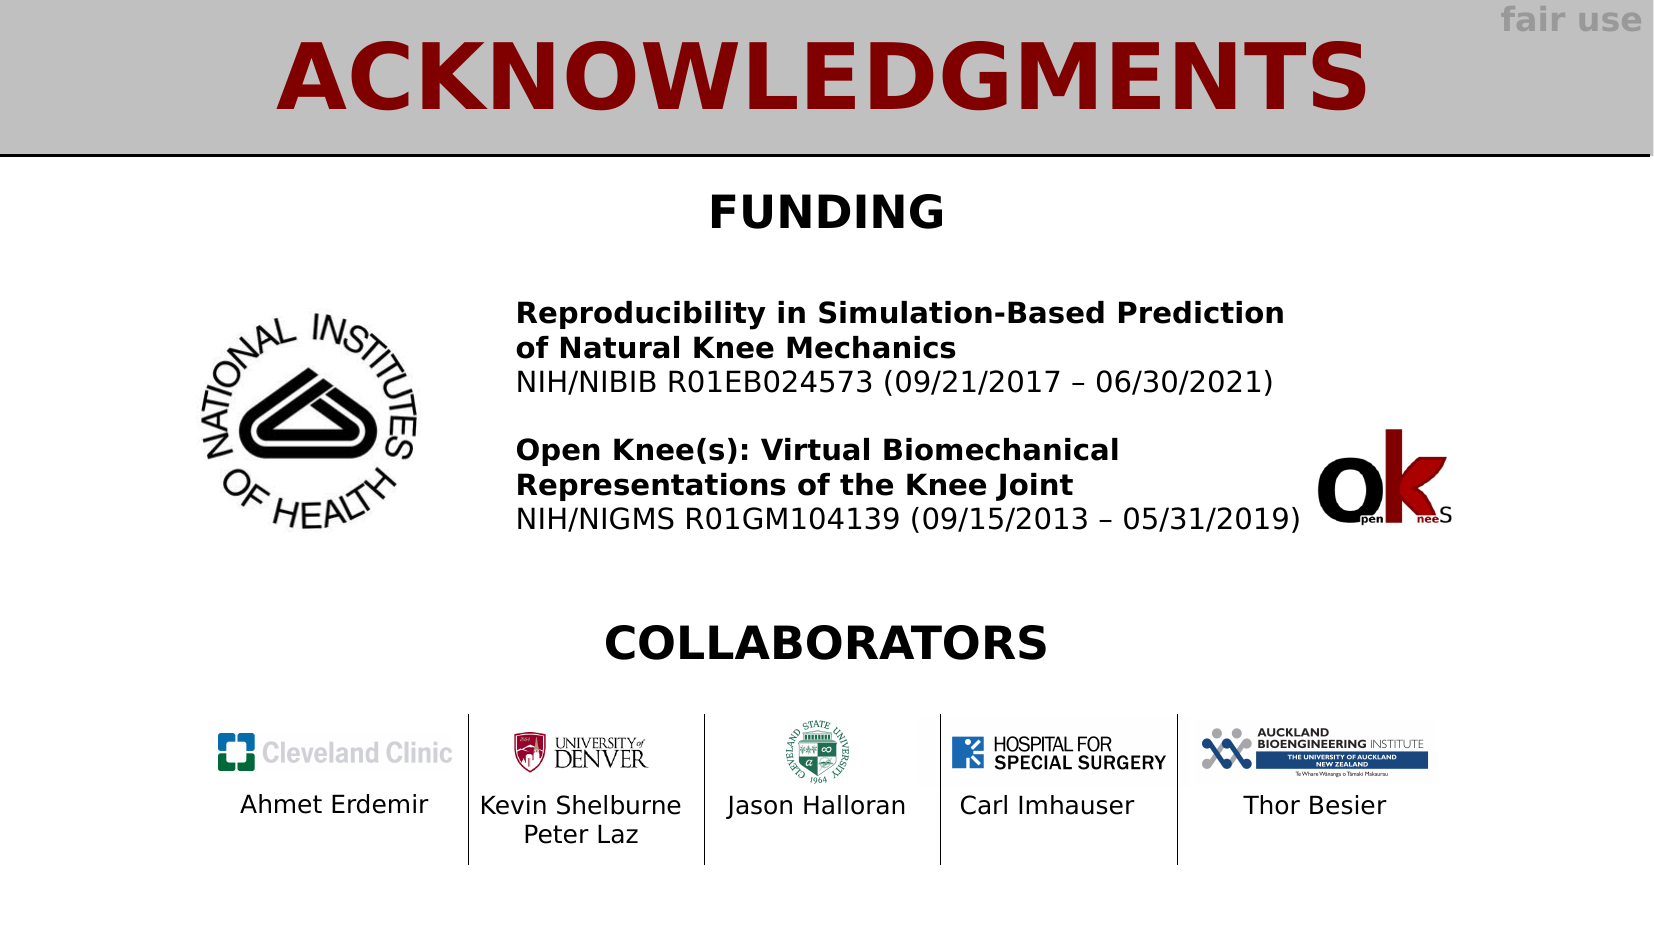

fair use
ACKNOWLEDGMENTS
FUNDING
Reproducibility in Simulation-Based Prediction of Natural Knee Mechanics
NIH/NIBIB R01EB024573 (09/21/2017 – 06/30/2021)
Open Knee(s): Virtual Biomechanical Representations of the Knee Joint
NIH/NIGMS R01GM104139 (09/15/2013 – 05/31/2019)
COLLABORATORS
Ahmet Erdemir
Kevin Shelburne
Peter Laz
Jason Halloran
Carl Imhauser
Thor Besier